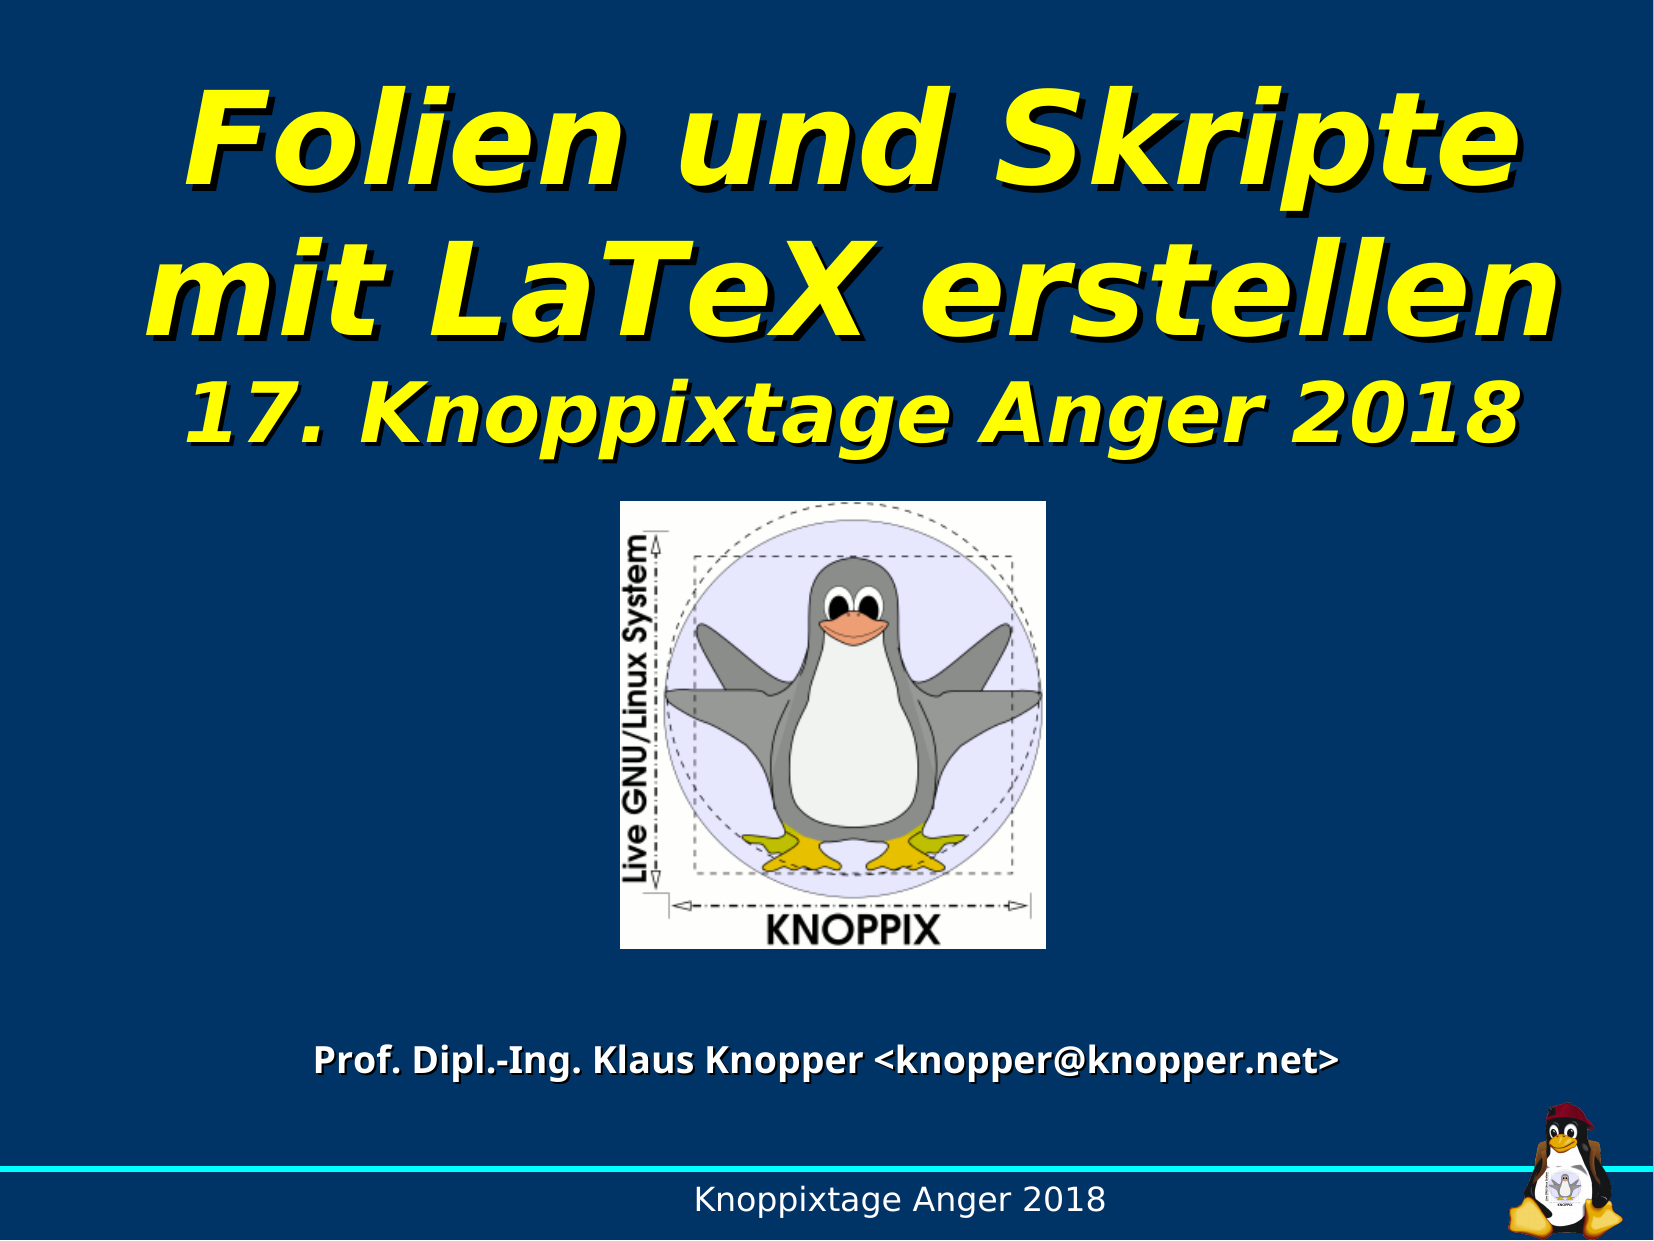

# Folien und Skripte mit LaTeX erstellen 17. Knoppixtage Anger 2018
Prof. Dipl.-Ing. Klaus Knopper <knopper@knopper.net>